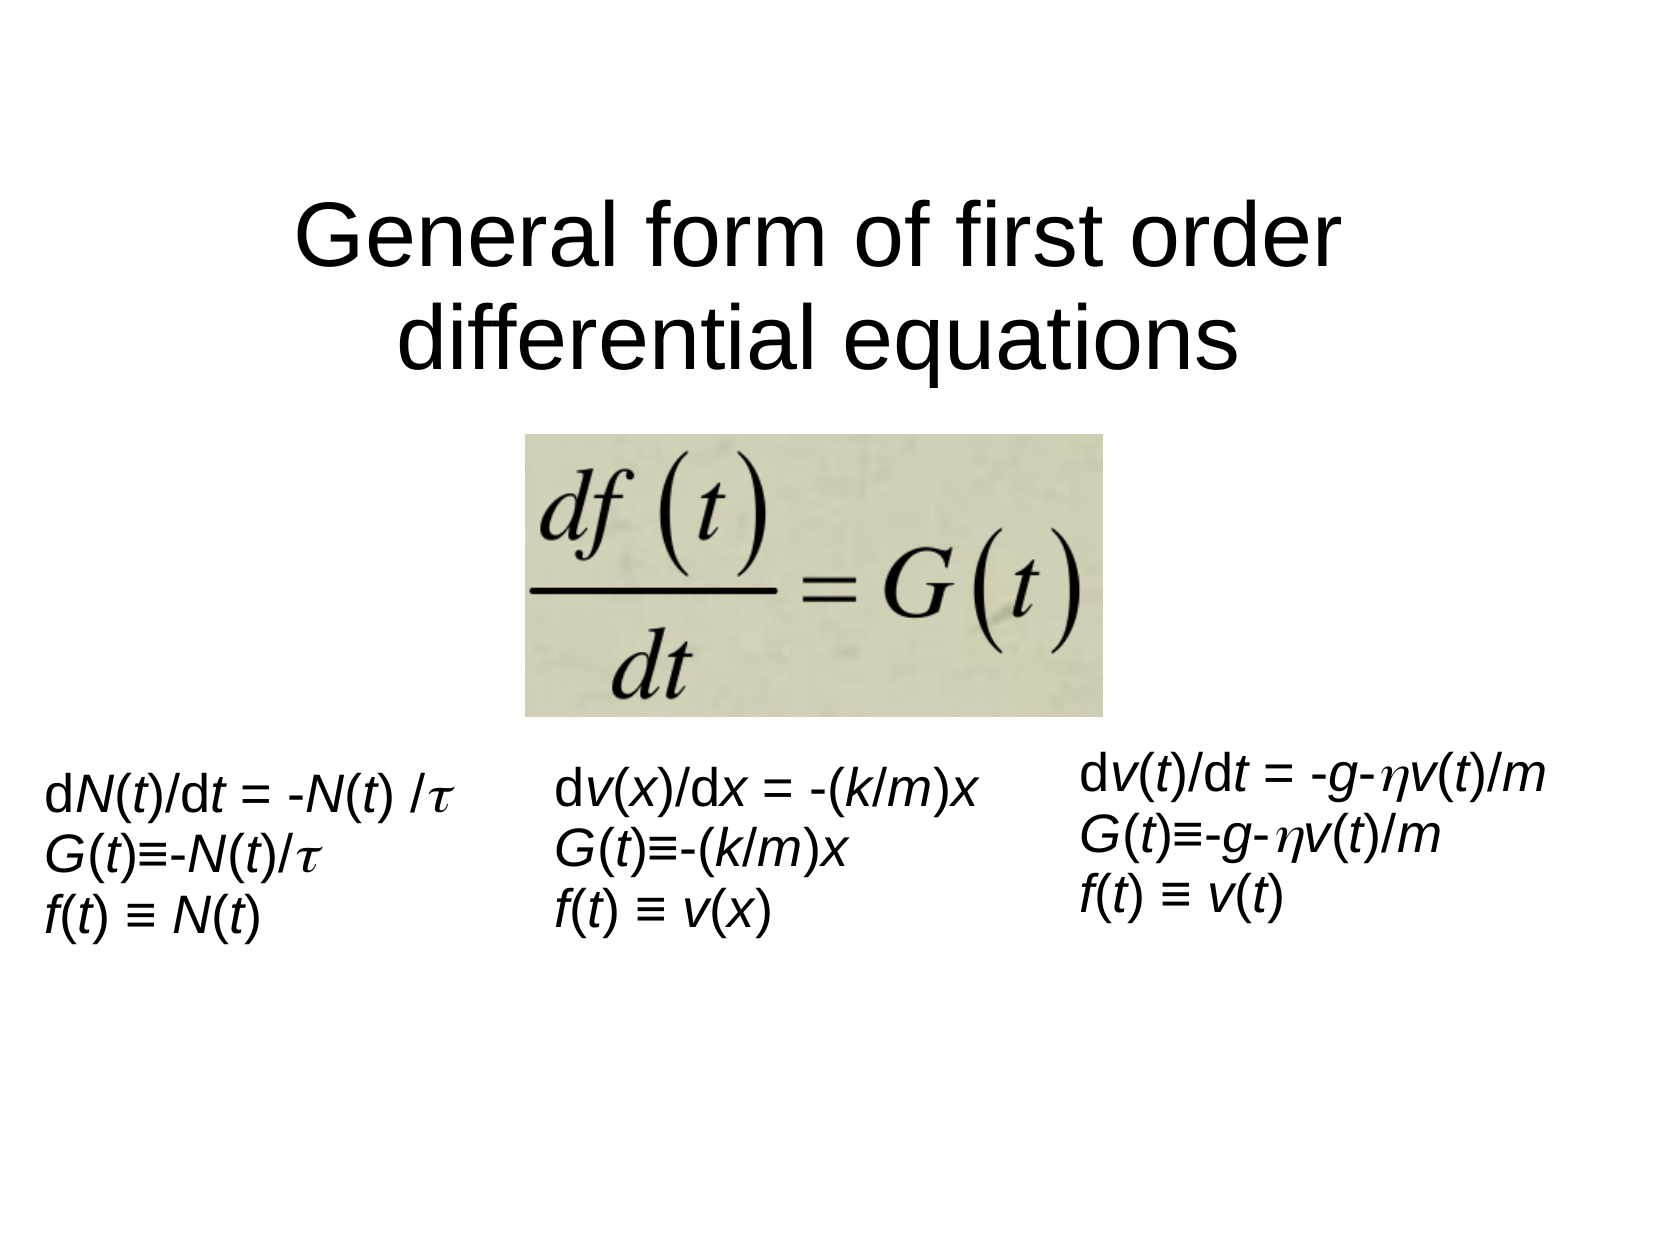

# General form of first order differential equations
dv(t)/dt = -g-hv(t)/m
G(t)≡-g-hv(t)/m
f(t) ≡ v(t)
dv(x)/dx = -(k/m)x
G(t)≡-(k/m)x
f(t) ≡ v(x)
dN(t)/dt = -N(t) /
G(t)≡-N(t)/
f(t) ≡ N(t)